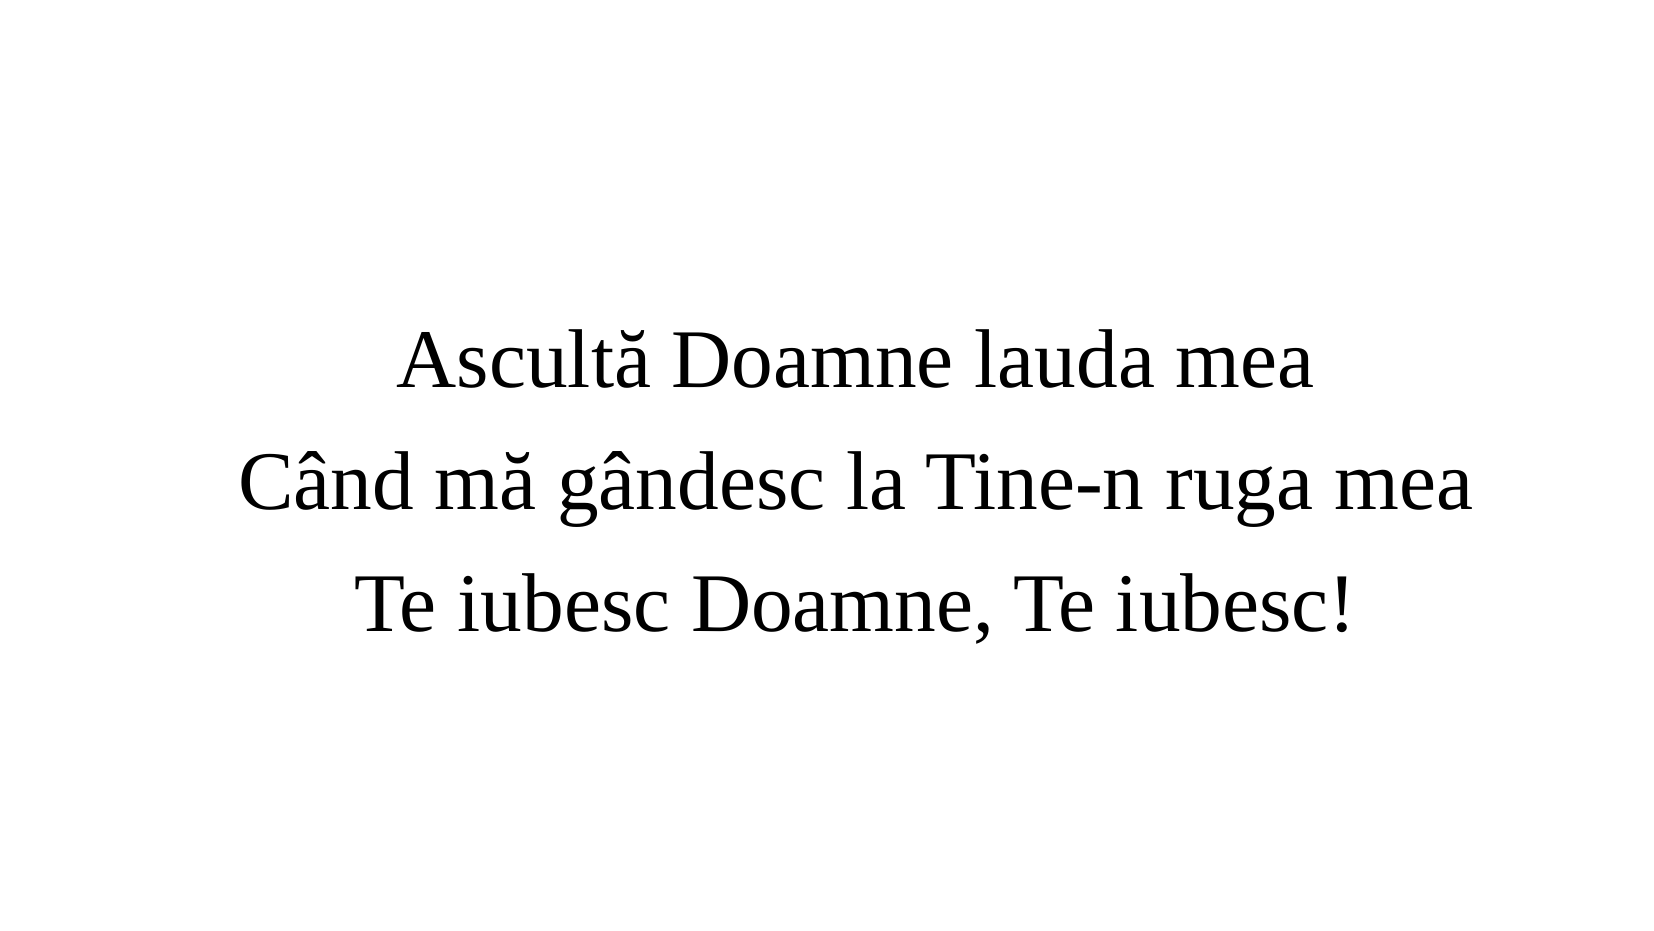

# Ascultă Doamne lauda mea
Când mă gândesc la Tine-n ruga mea
Te iubesc Doamne, Te iubesc!